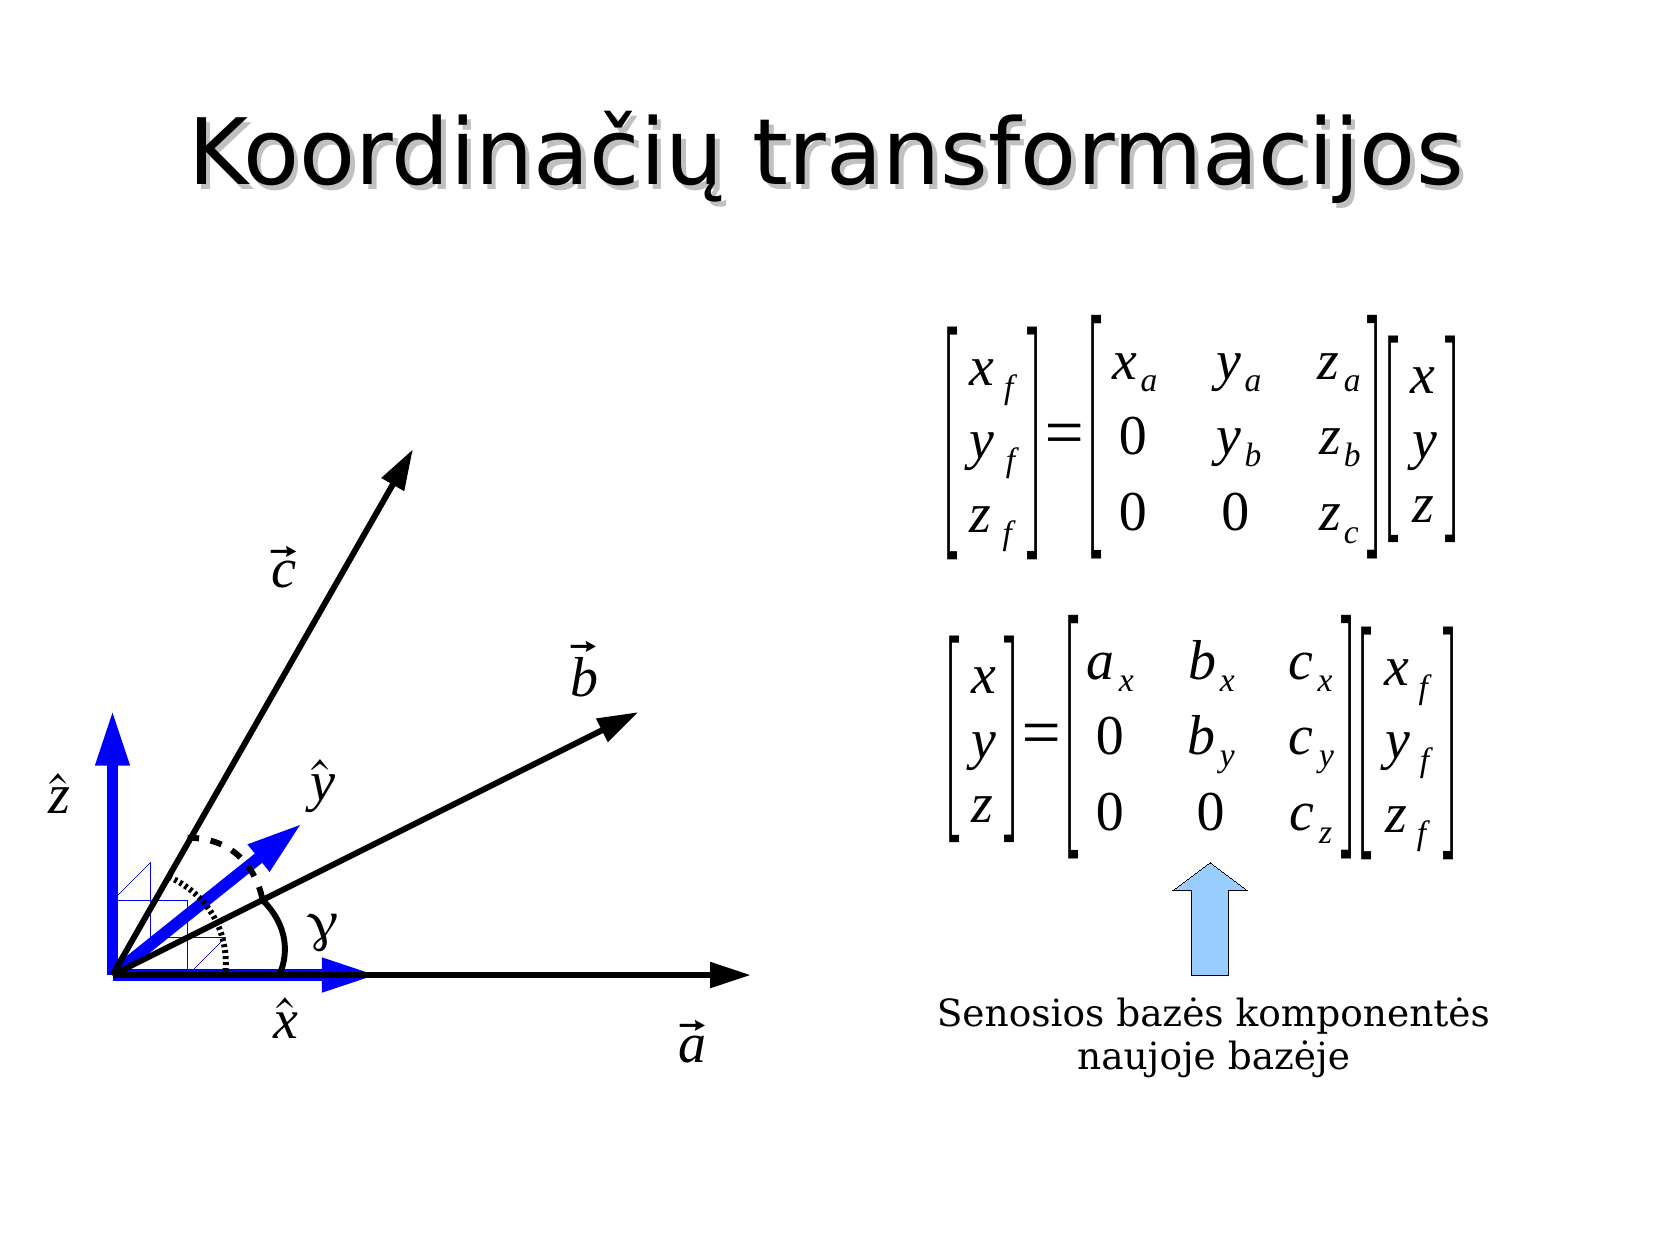

# Koordinačių transformacijos
Senosios bazės komponentės naujoje bazėje